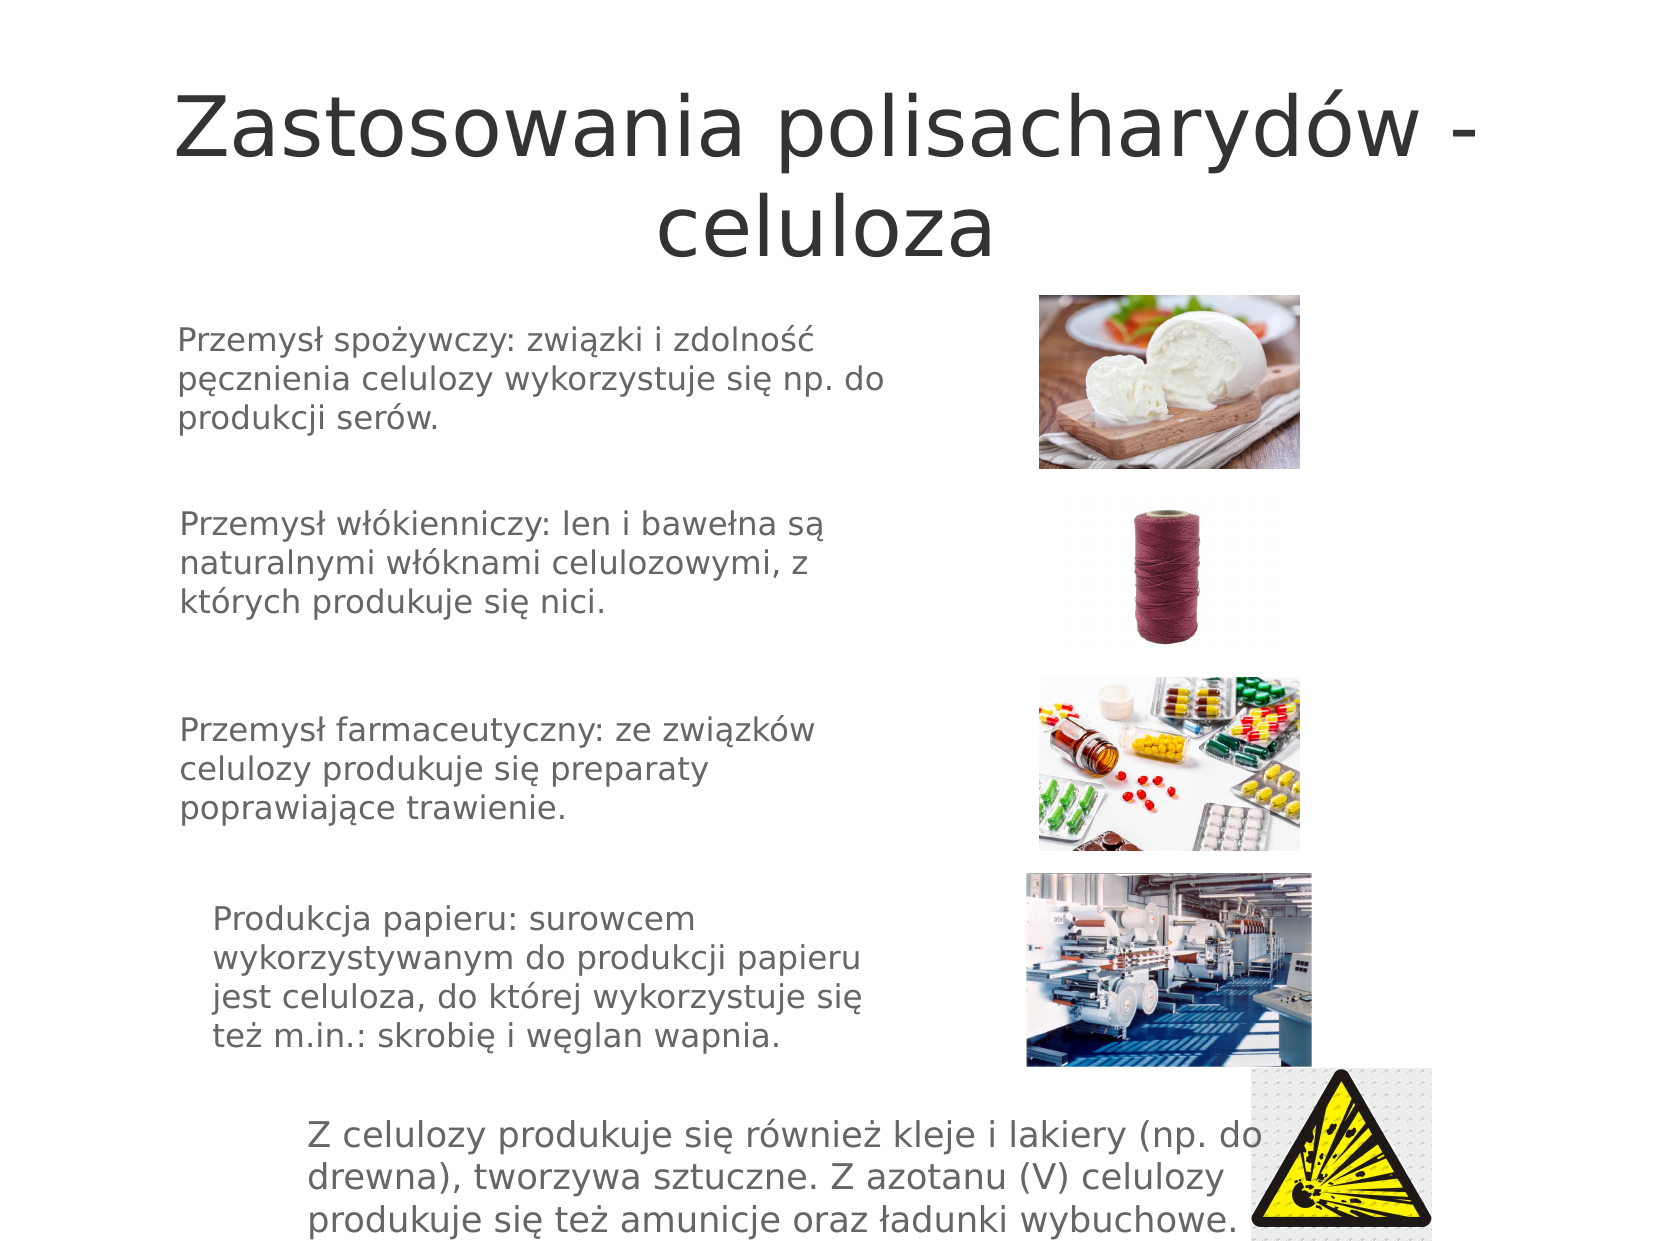

# Zastosowania polisacharydów - celuloza
Przemysł spożywczy: związki i zdolność pęcznienia celulozy wykorzystuje się np. do produkcji serów.
Przemysł włókienniczy: len i bawełna są naturalnymi włóknami celulozowymi, z których produkuje się nici.
Przemysł farmaceutyczny: ze związków celulozy produkuje się preparaty poprawiające trawienie.
Produkcja papieru: surowcem wykorzystywanym do produkcji papieru jest celuloza, do której wykorzystuje się też m.in.: skrobię i węglan wapnia.
Z celulozy produkuje się również kleje i lakiery (np. do drewna), tworzywa sztuczne. Z azotanu (V) celulozy produkuje się też amunicje oraz ładunki wybuchowe.